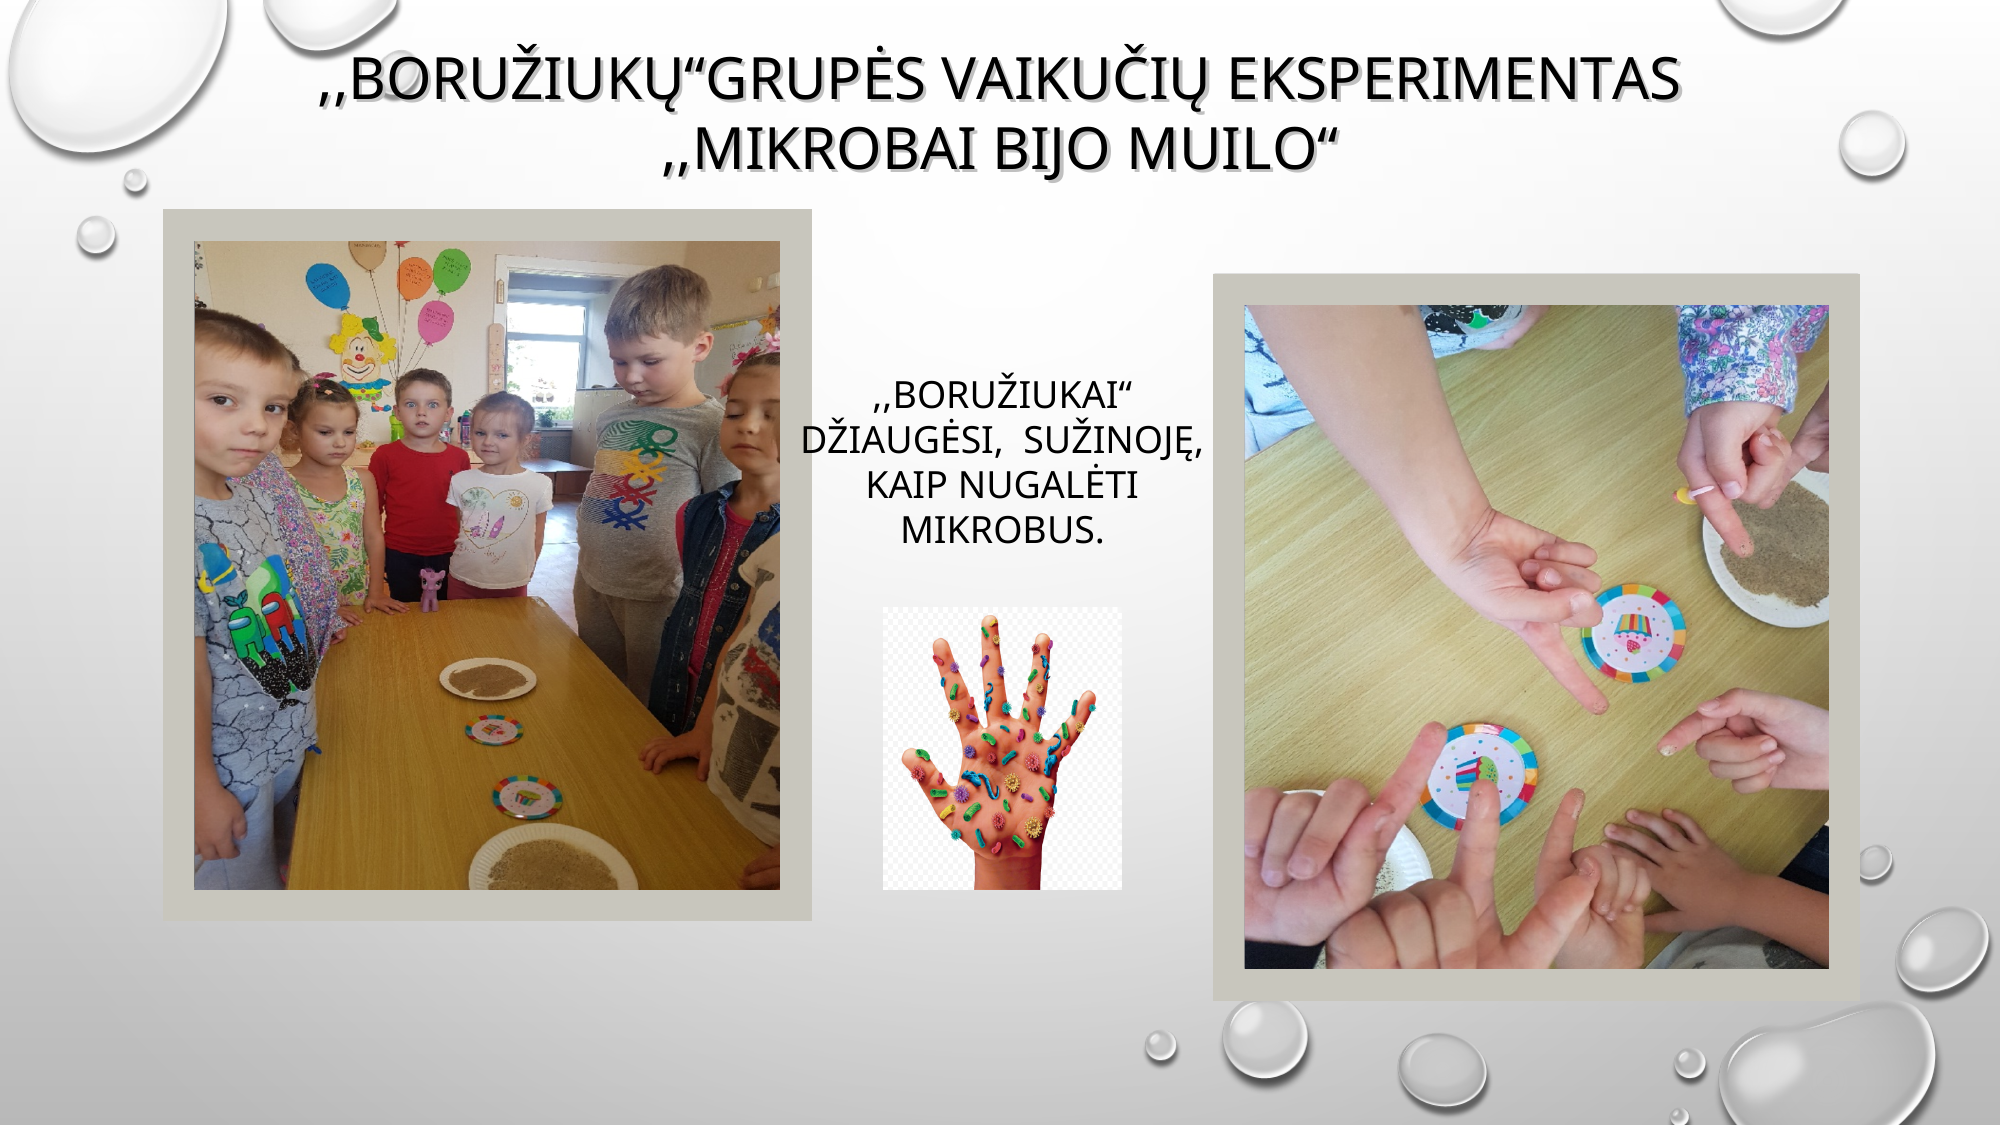

# ,,BORUŽIUKŲ“GRUPĖS VAIKUČIŲ EKSPERIMENTAS ,,MIKROBAI BIJO MUILO“
,,BORUŽIUKAI“ DŽIAUGĖSI, SUŽINOJĘ, KAIP NUGALĖTI MIKROBUS.